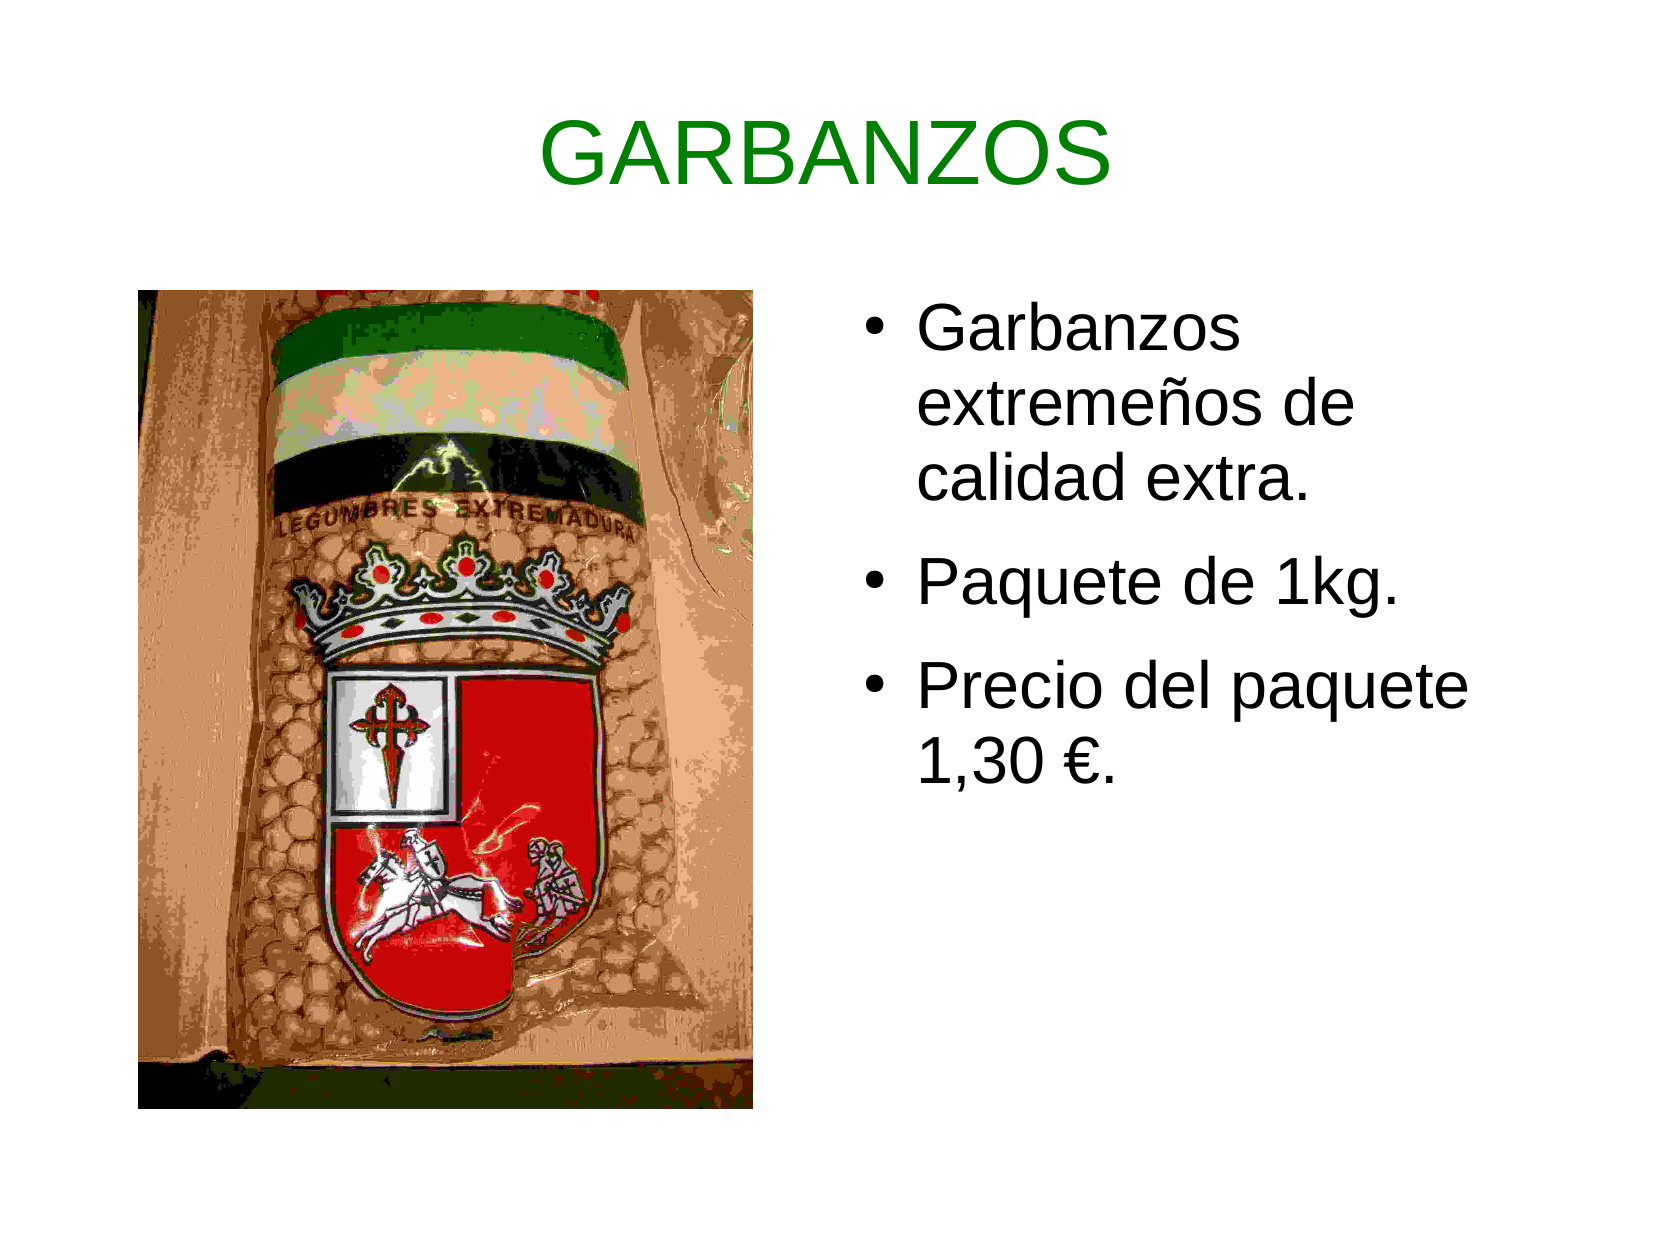

# GARBANZOS
Garbanzos extremeños de calidad extra.
Paquete de 1kg.
Precio del paquete 1,30 €.